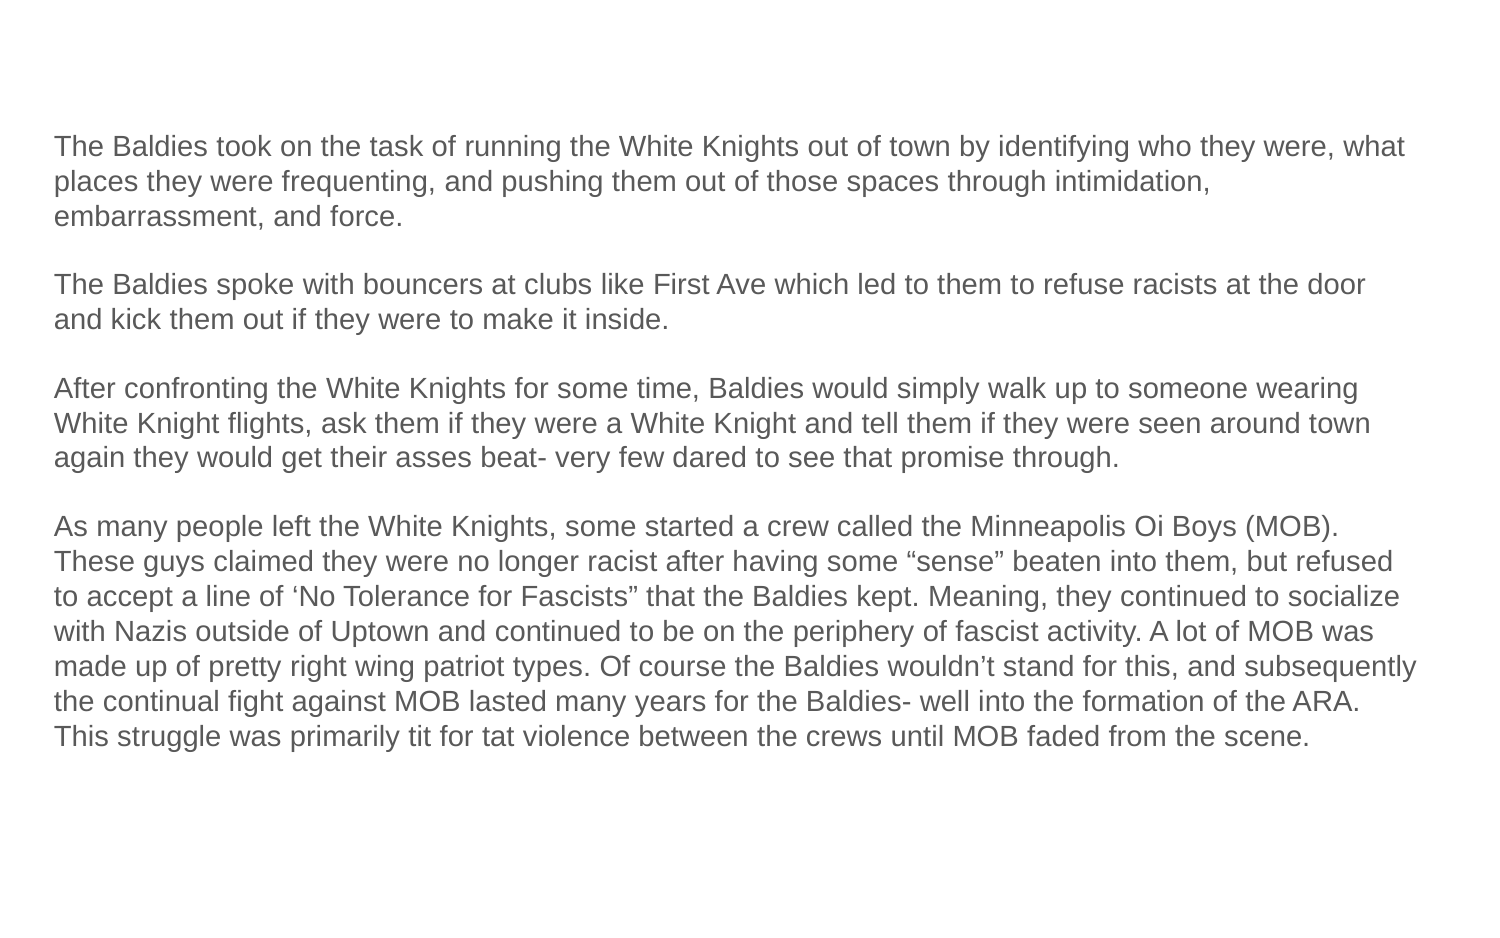

# The Baldies took on the task of running the White Knights out of town by identifying who they were, what places they were frequenting, and pushing them out of those spaces through intimidation, embarrassment, and force.
The Baldies spoke with bouncers at clubs like First Ave which led to them to refuse racists at the door and kick them out if they were to make it inside.
After confronting the White Knights for some time, Baldies would simply walk up to someone wearing White Knight flights, ask them if they were a White Knight and tell them if they were seen around town again they would get their asses beat- very few dared to see that promise through.
As many people left the White Knights, some started a crew called the Minneapolis Oi Boys (MOB). These guys claimed they were no longer racist after having some “sense” beaten into them, but refused to accept a line of ‘No Tolerance for Fascists” that the Baldies kept. Meaning, they continued to socialize with Nazis outside of Uptown and continued to be on the periphery of fascist activity. A lot of MOB was made up of pretty right wing patriot types. Of course the Baldies wouldn’t stand for this, and subsequently the continual fight against MOB lasted many years for the Baldies- well into the formation of the ARA. This struggle was primarily tit for tat violence between the crews until MOB faded from the scene.